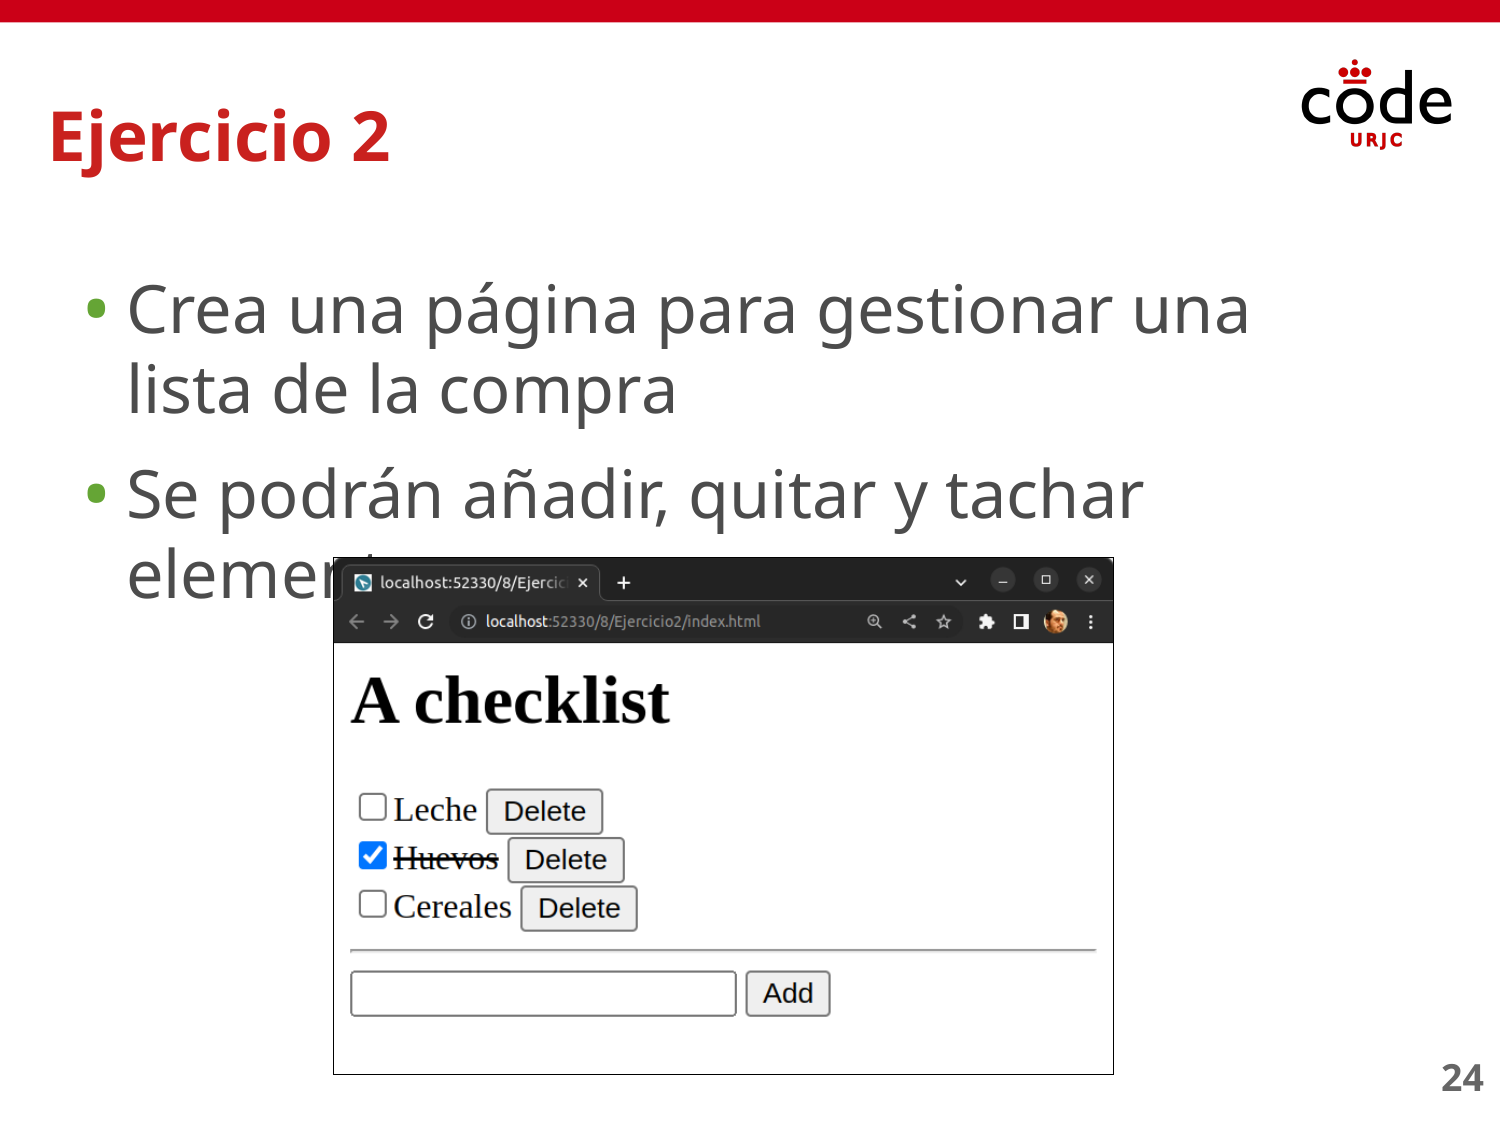

# Ejercicio 2
Crea una página para gestionar una lista de la compra
Se podrán añadir, quitar y tachar elementos